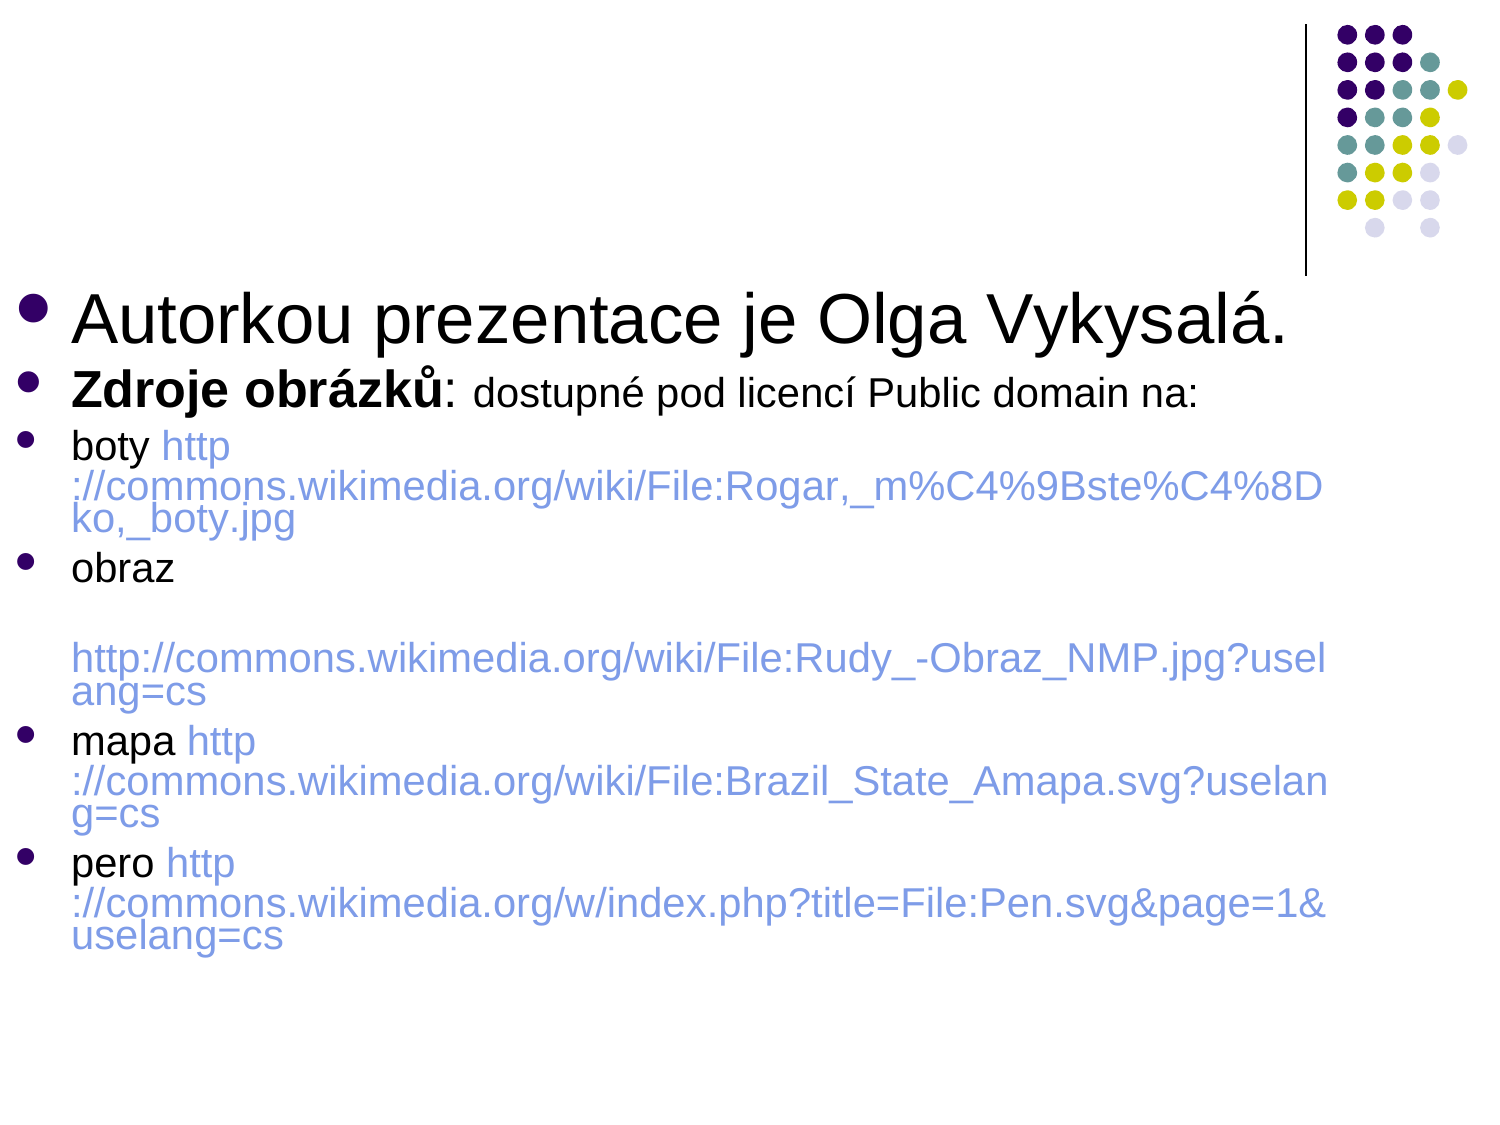

# Autorkou prezentace je Olga Vykysalá.
Zdroje obrázků: dostupné pod licencí Public domain na:
boty http://commons.wikimedia.org/wiki/File:Rogar,_m%C4%9Bste%C4%8Dko,_boty.jpg
obraz
 http://commons.wikimedia.org/wiki/File:Rudy_-Obraz_NMP.jpg?uselang=cs
mapa http://commons.wikimedia.org/wiki/File:Brazil_State_Amapa.svg?uselang=cs
pero http://commons.wikimedia.org/w/index.php?title=File:Pen.svg&page=1&uselang=cs